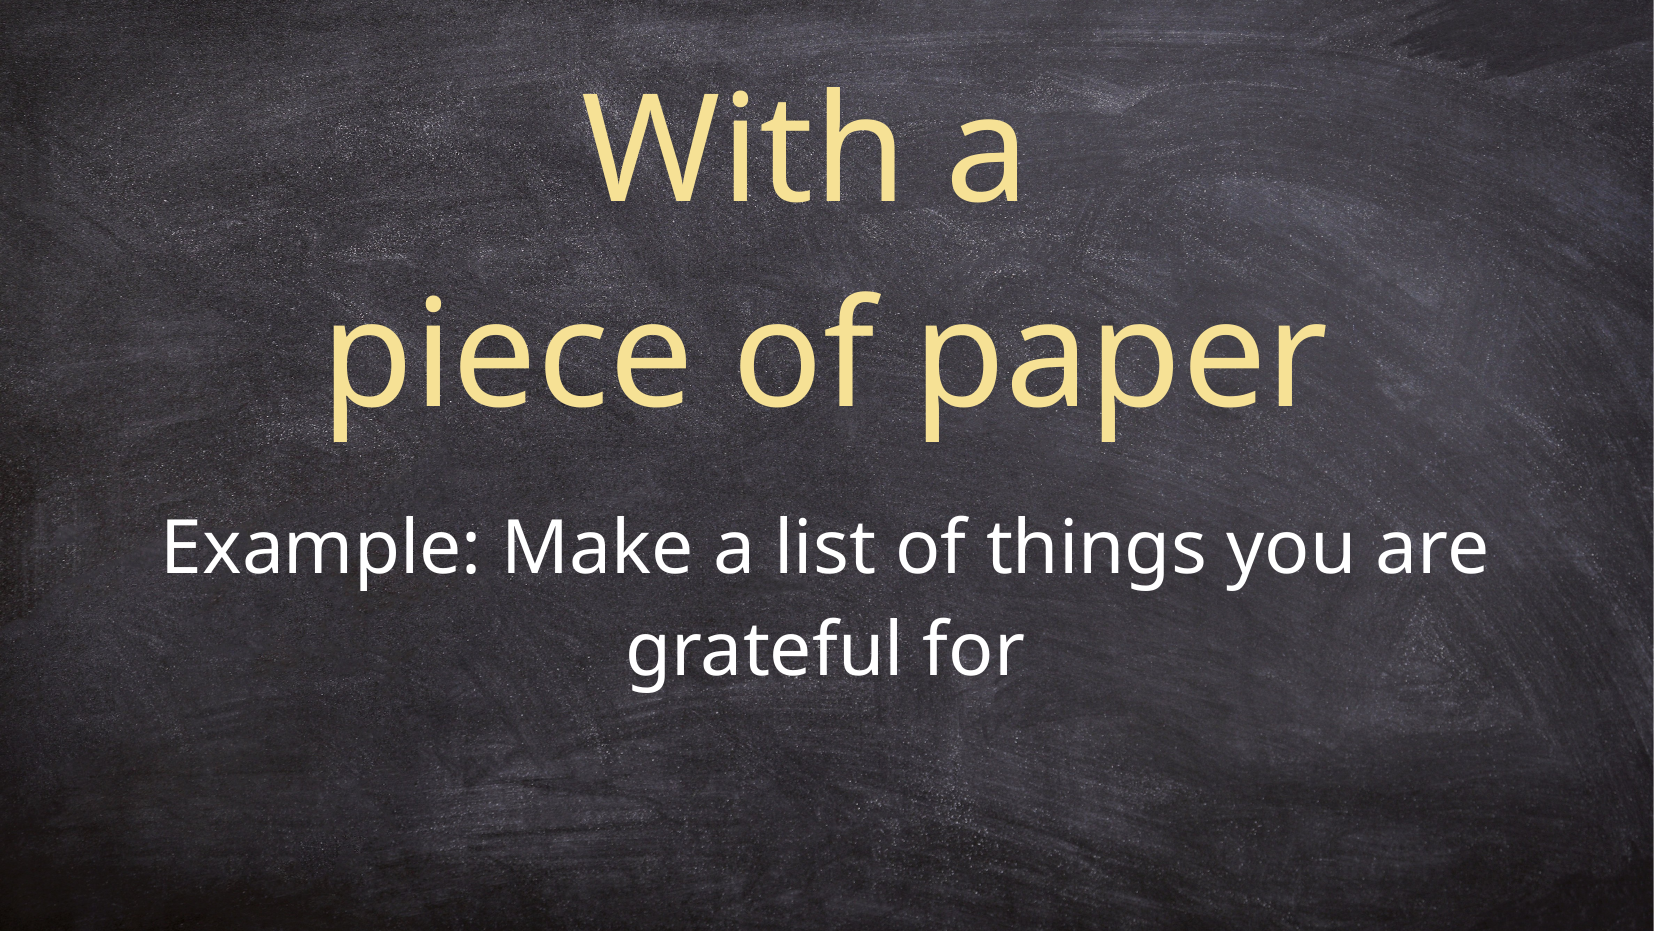

# With a
piece of paper
Example: Make a list of things you are grateful for